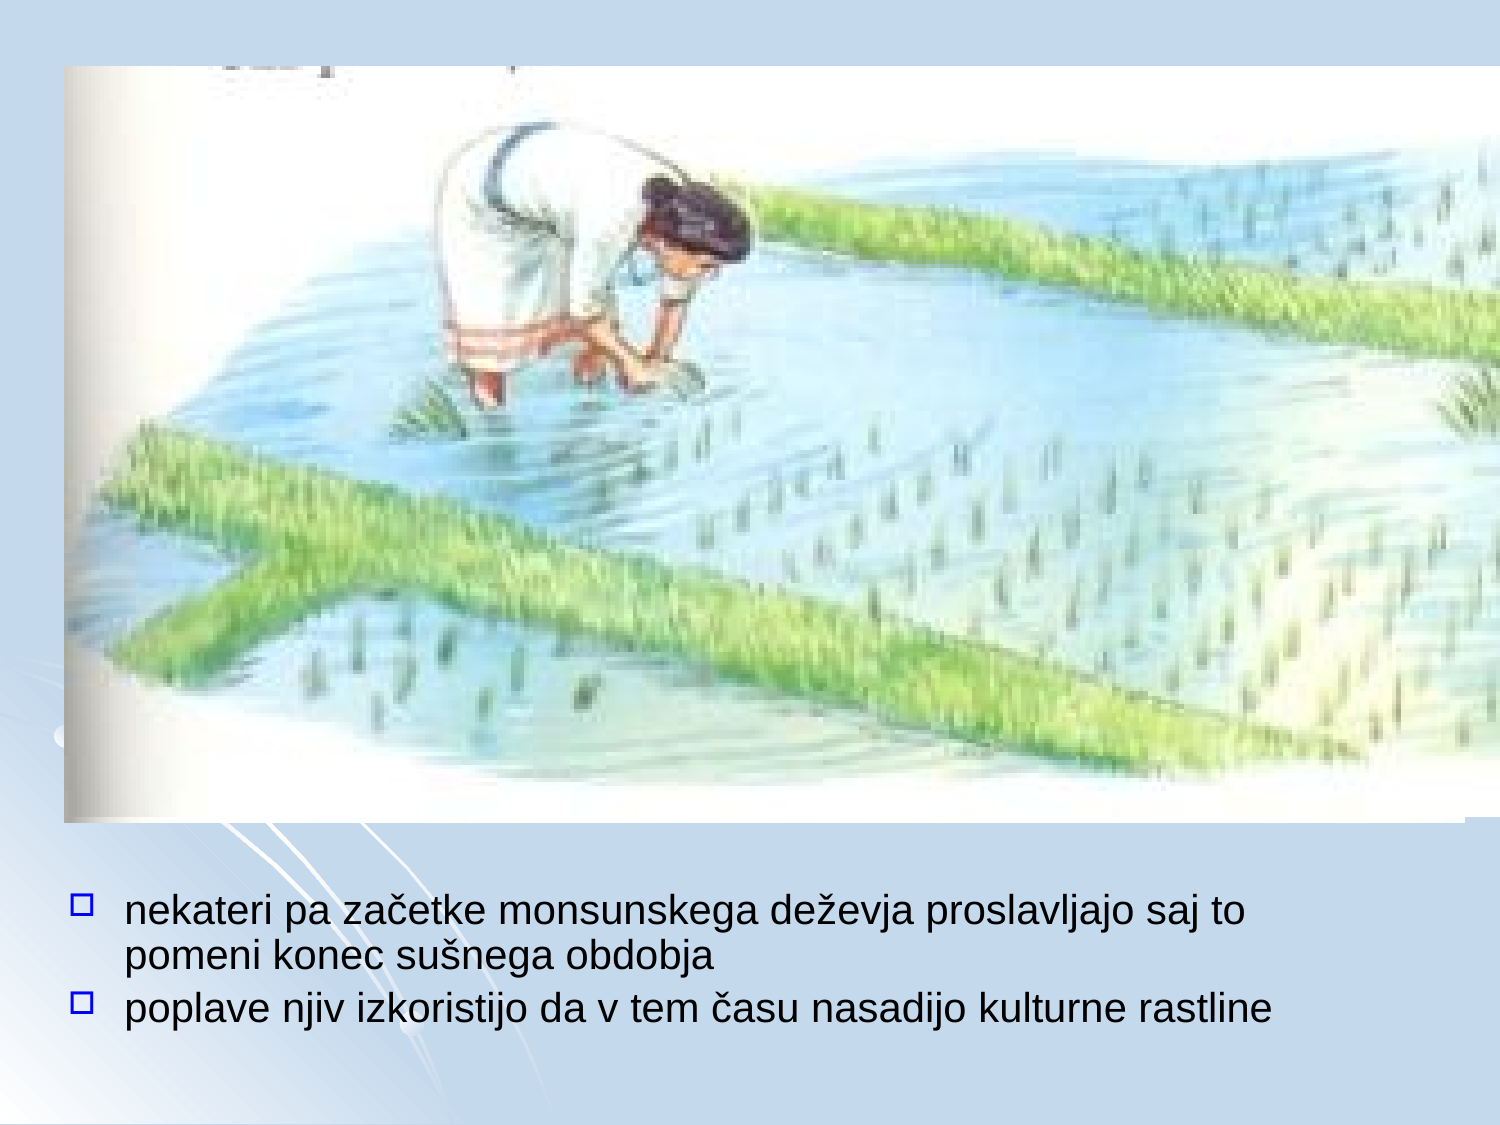

# MONSUNSKO DEŽEVJE PA IMA TUDI DOBRO STRAN
nekateri pa začetke monsunskega deževja proslavljajo saj to pomeni konec sušnega obdobja
poplave njiv izkoristijo da v tem času nasadijo kulturne rastline